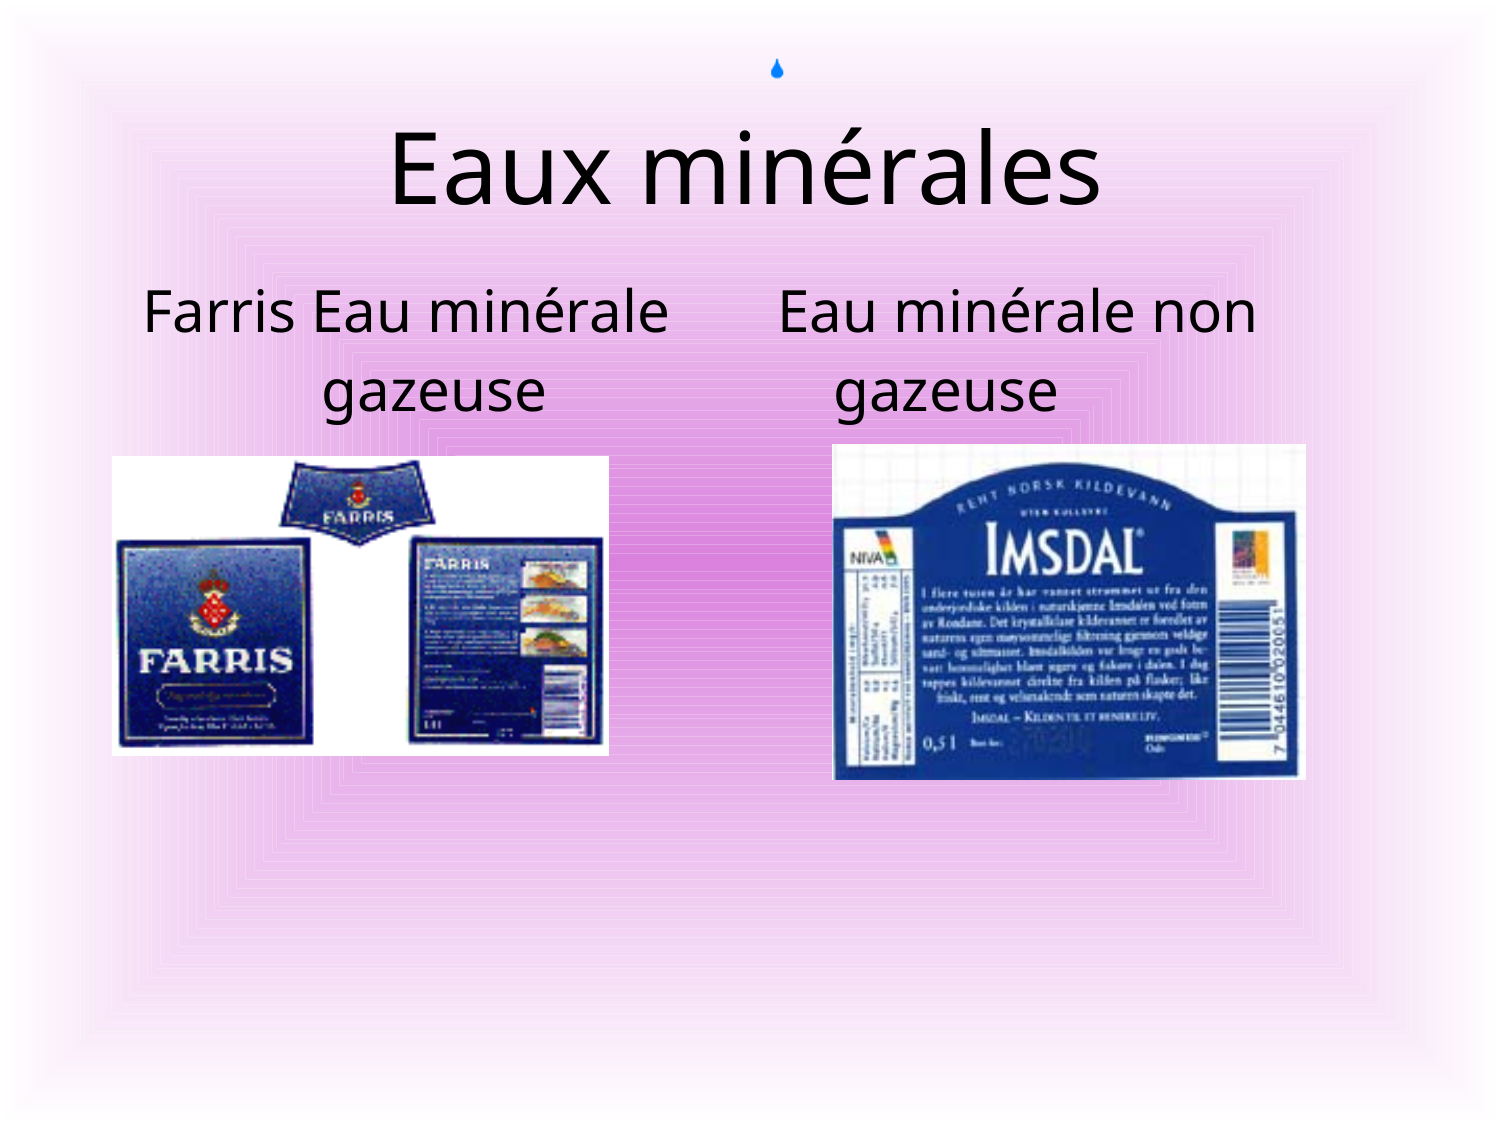

#
Eaux minérales
Farris Eau minérale gazeuse
Eau minérale non gazeuse